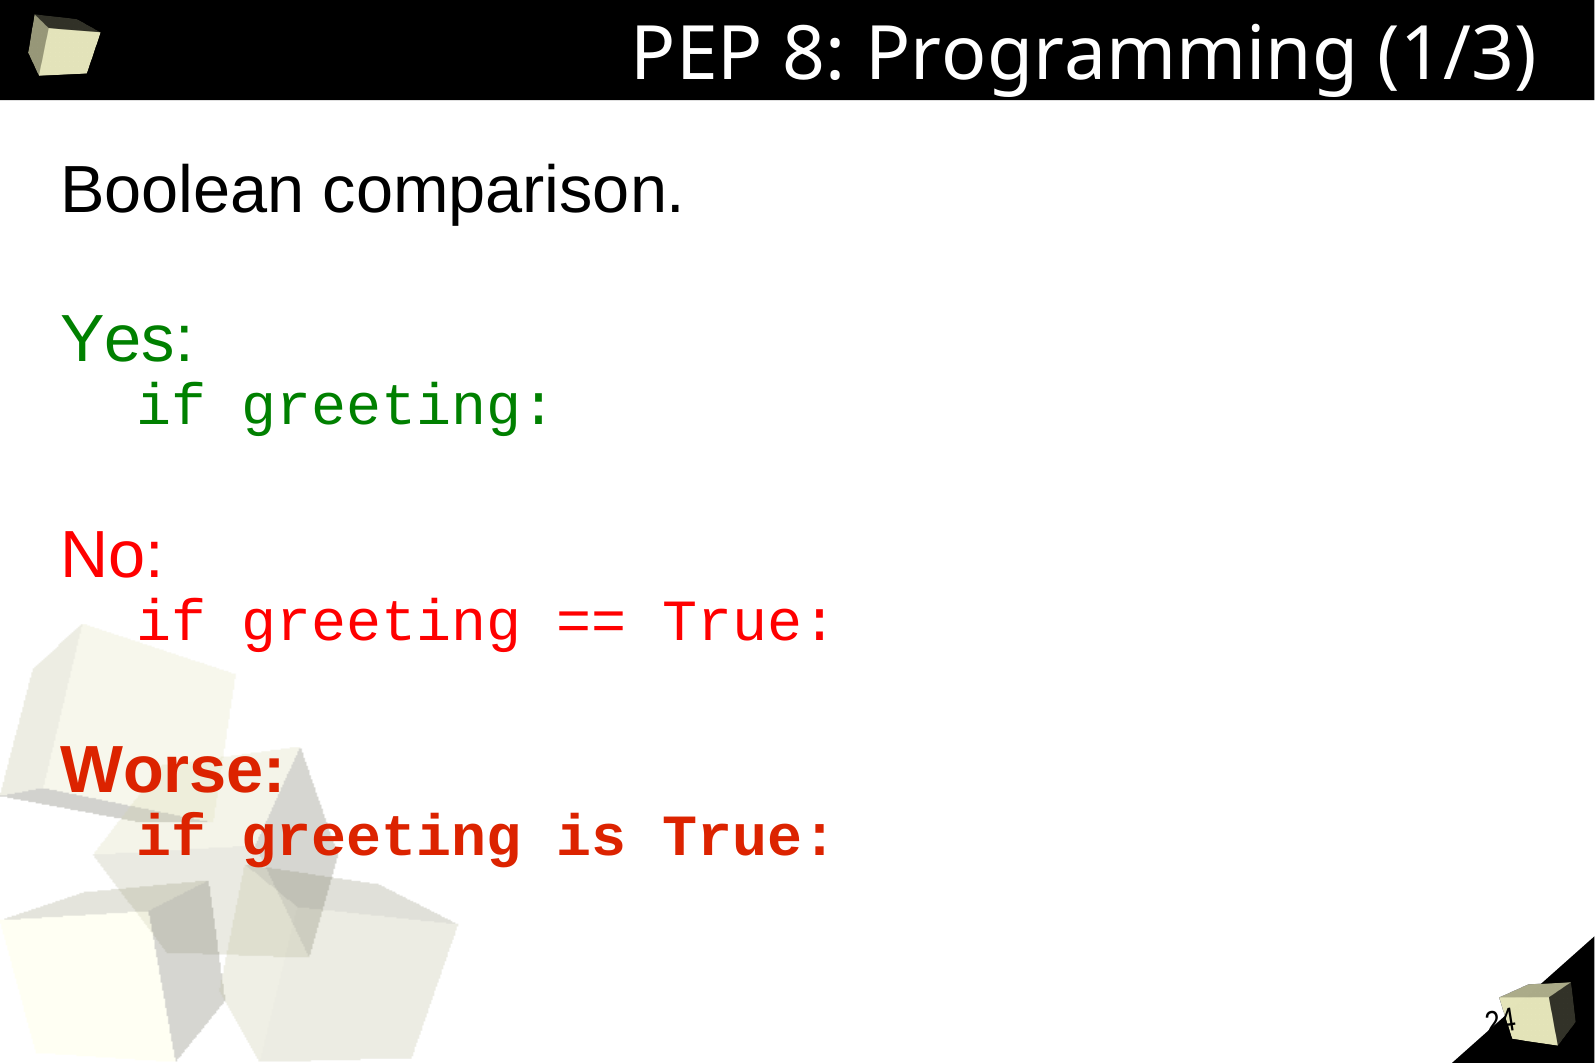

# PEP 8: Programming (1/3)
Boolean comparison.
Yes:
if greeting:
No:
if greeting == True:
Worse:
if greeting is True: